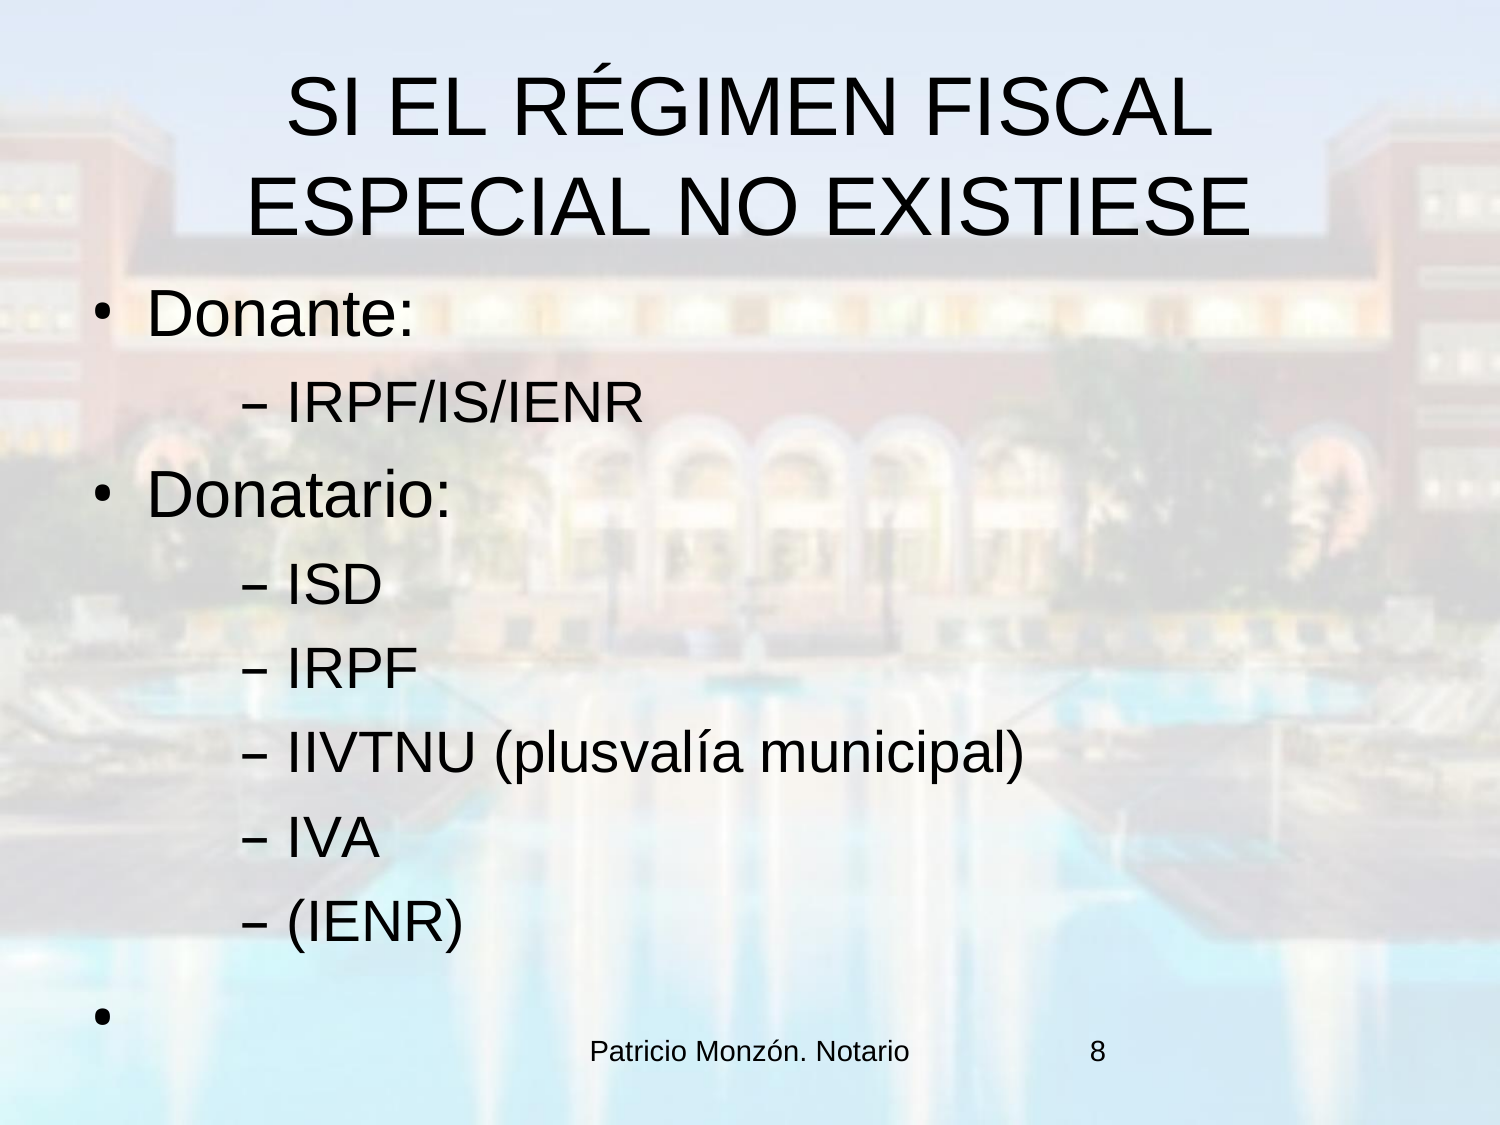

# SI EL RÉGIMEN FISCAL ESPECIAL NO EXISTIESE
Donante:
IRPF/IS/IENR
Donatario:
ISD
IRPF
IIVTNU (plusvalía municipal)
IVA
(IENR)
Patricio Monzón. Notario